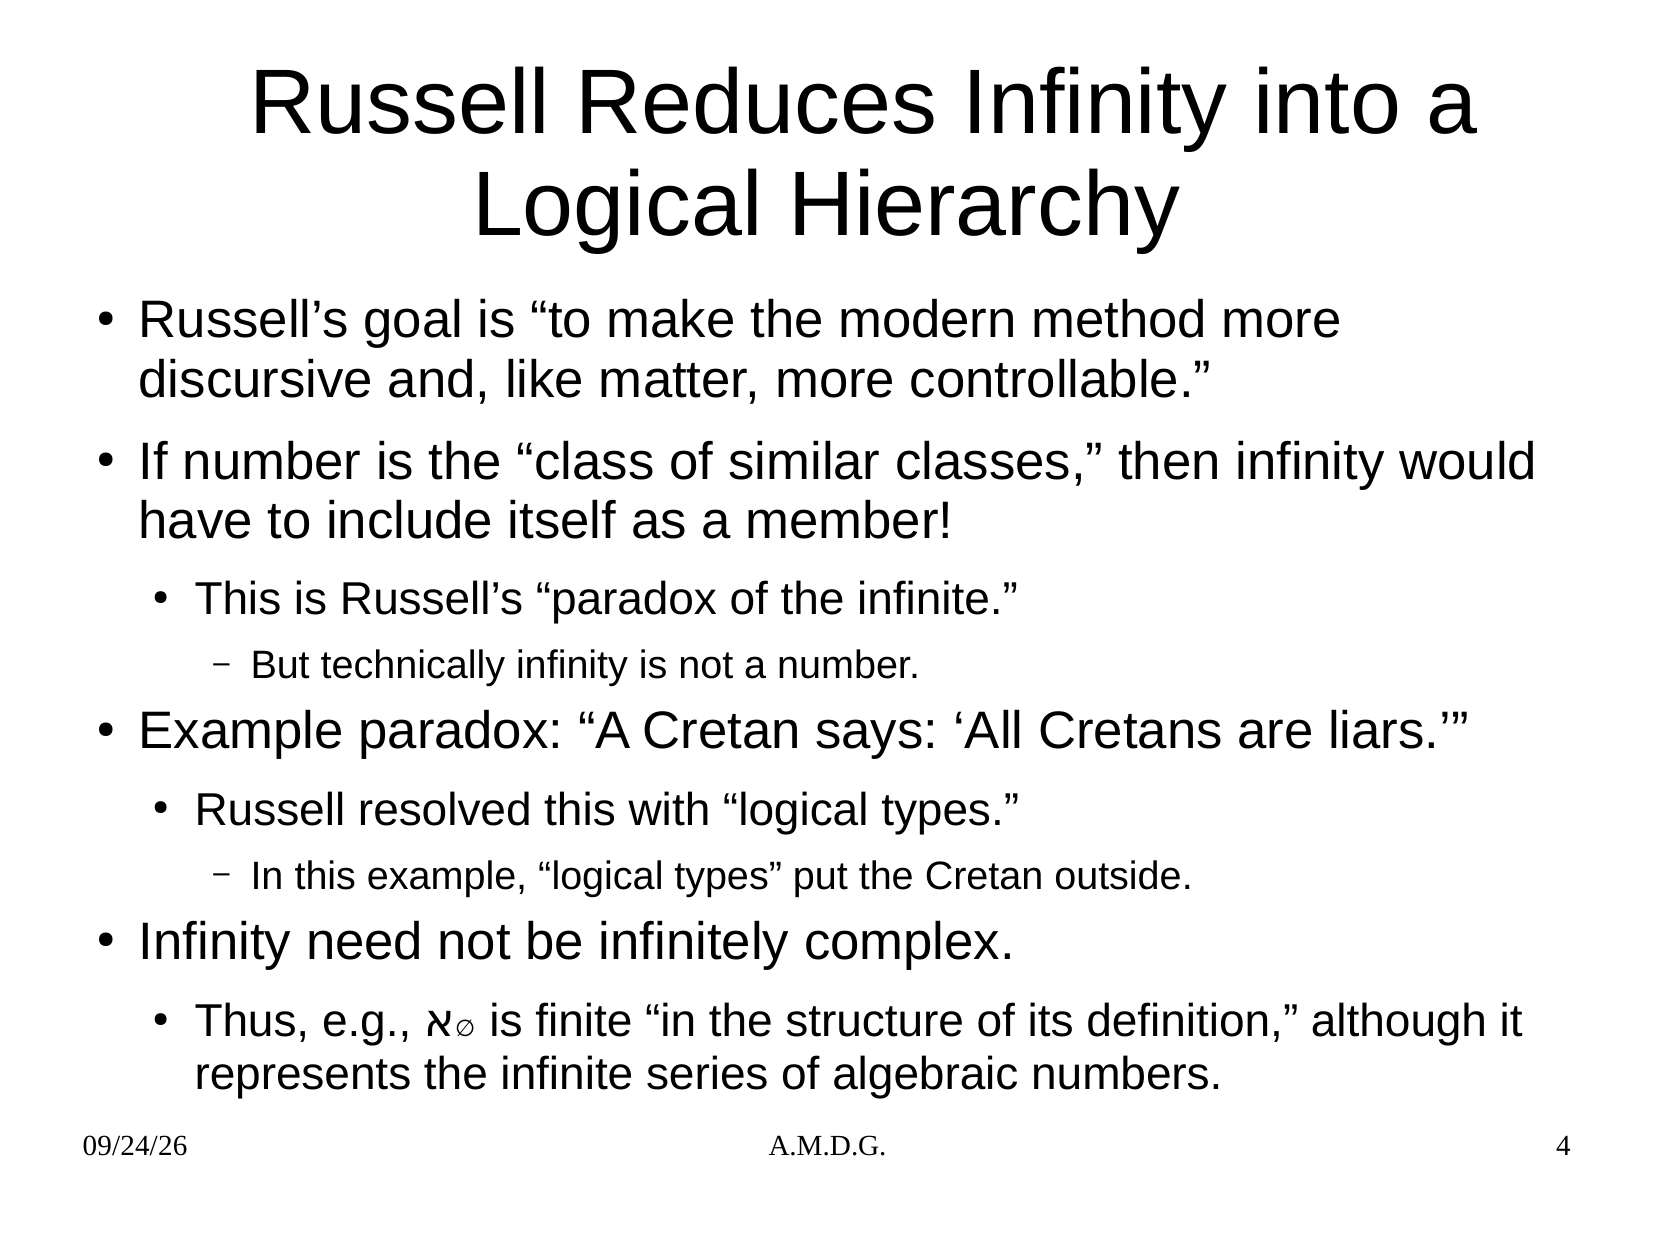

# Russell Reduces Infinity into a Logical Hierarchy
Russell’s goal is “to make the modern method more discursive and, like matter, more controllable.”
If number is the “class of similar classes,” then infinity would have to include itself as a member!
This is Russell’s “paradox of the infinite.”
But technically infinity is not a number.
Example paradox: “A Cretan says: ‘All Cretans are liars.’”
Russell resolved this with “logical types.”
In this example, “logical types” put the Cretan outside.
Infinity need not be infinitely complex.
Thus, e.g., א∅ is finite “in the structure of its definition,” although it represents the infinite series of algebraic numbers.
A.M.D.G.
4